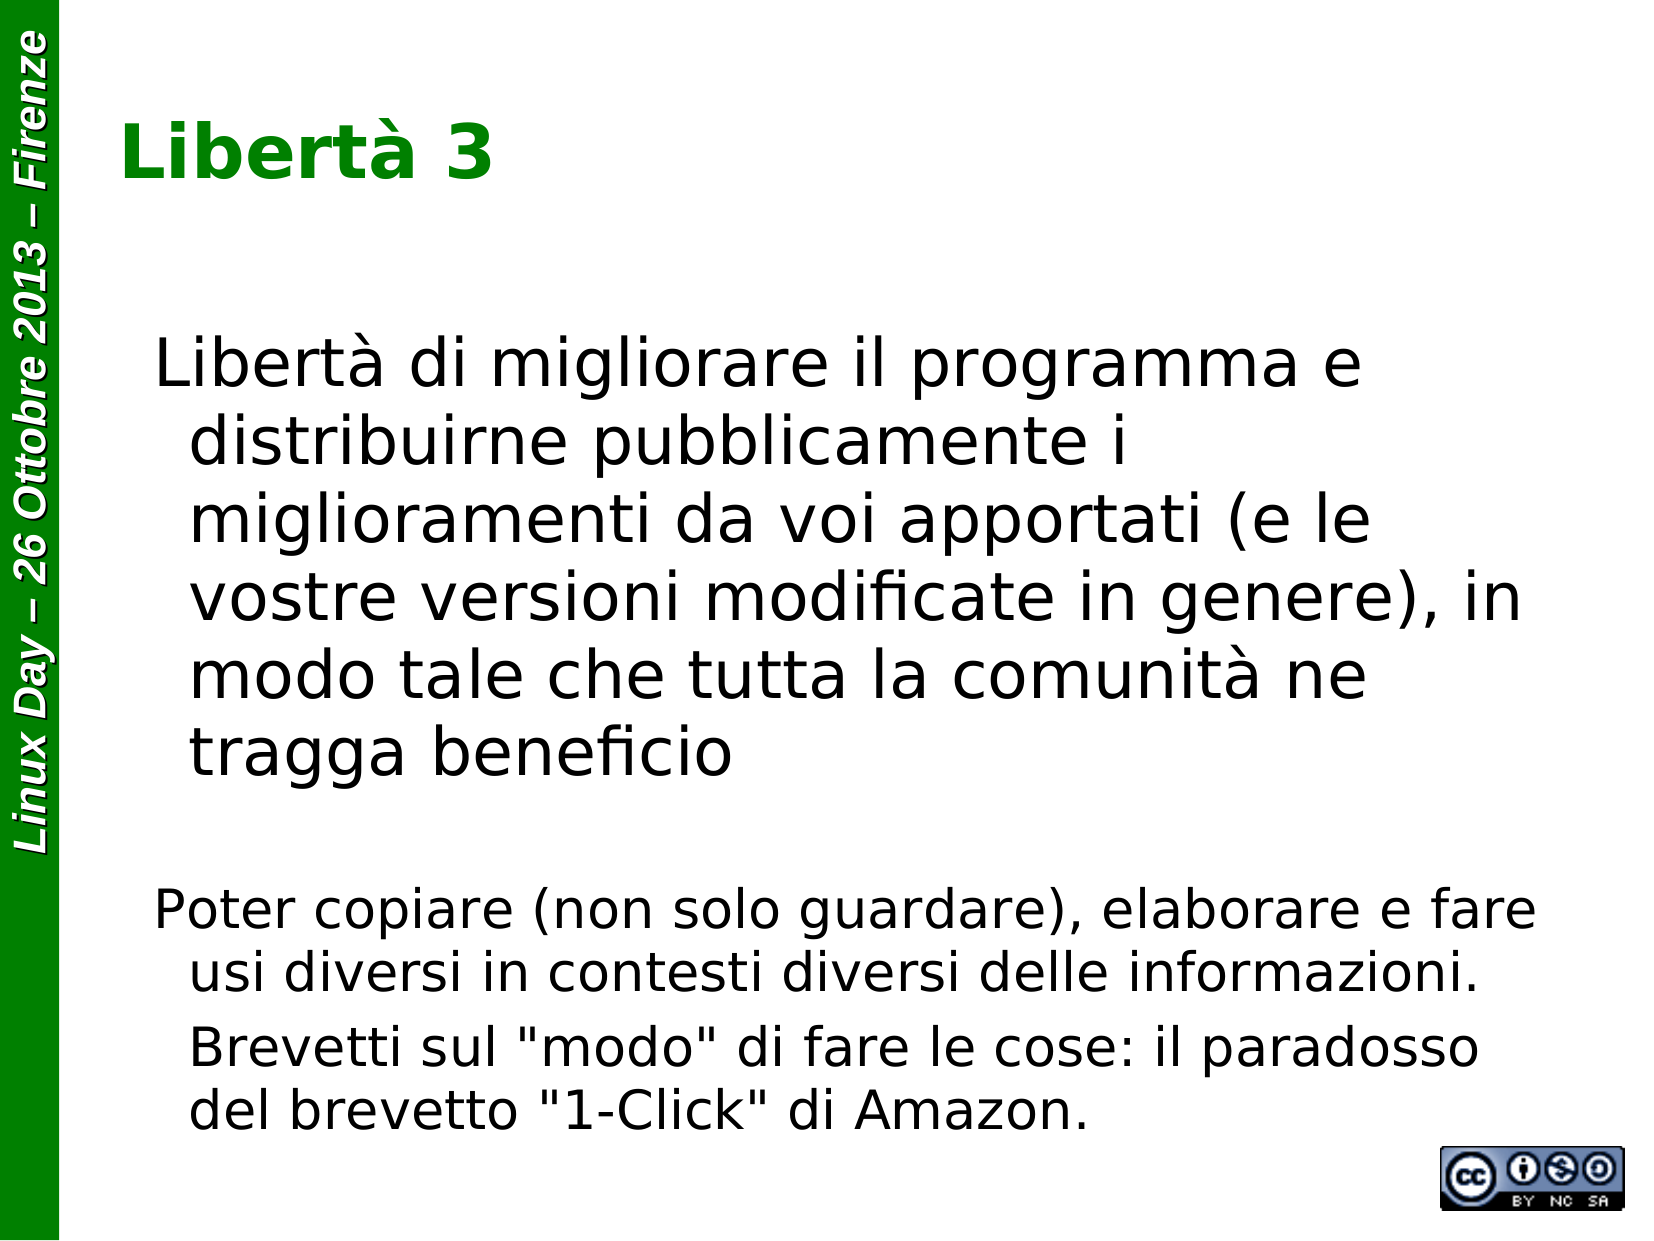

# Libertà 3
Libertà di migliorare il programma e distribuirne pubblicamente i miglioramenti da voi apportati (e le vostre versioni modificate in genere), in modo tale che tutta la comunità ne tragga beneficio
Poter copiare (non solo guardare), elaborare e fare usi diversi in contesti diversi delle informazioni.
 Brevetti sul "modo" di fare le cose: il paradosso del brevetto "1-Click" di Amazon.